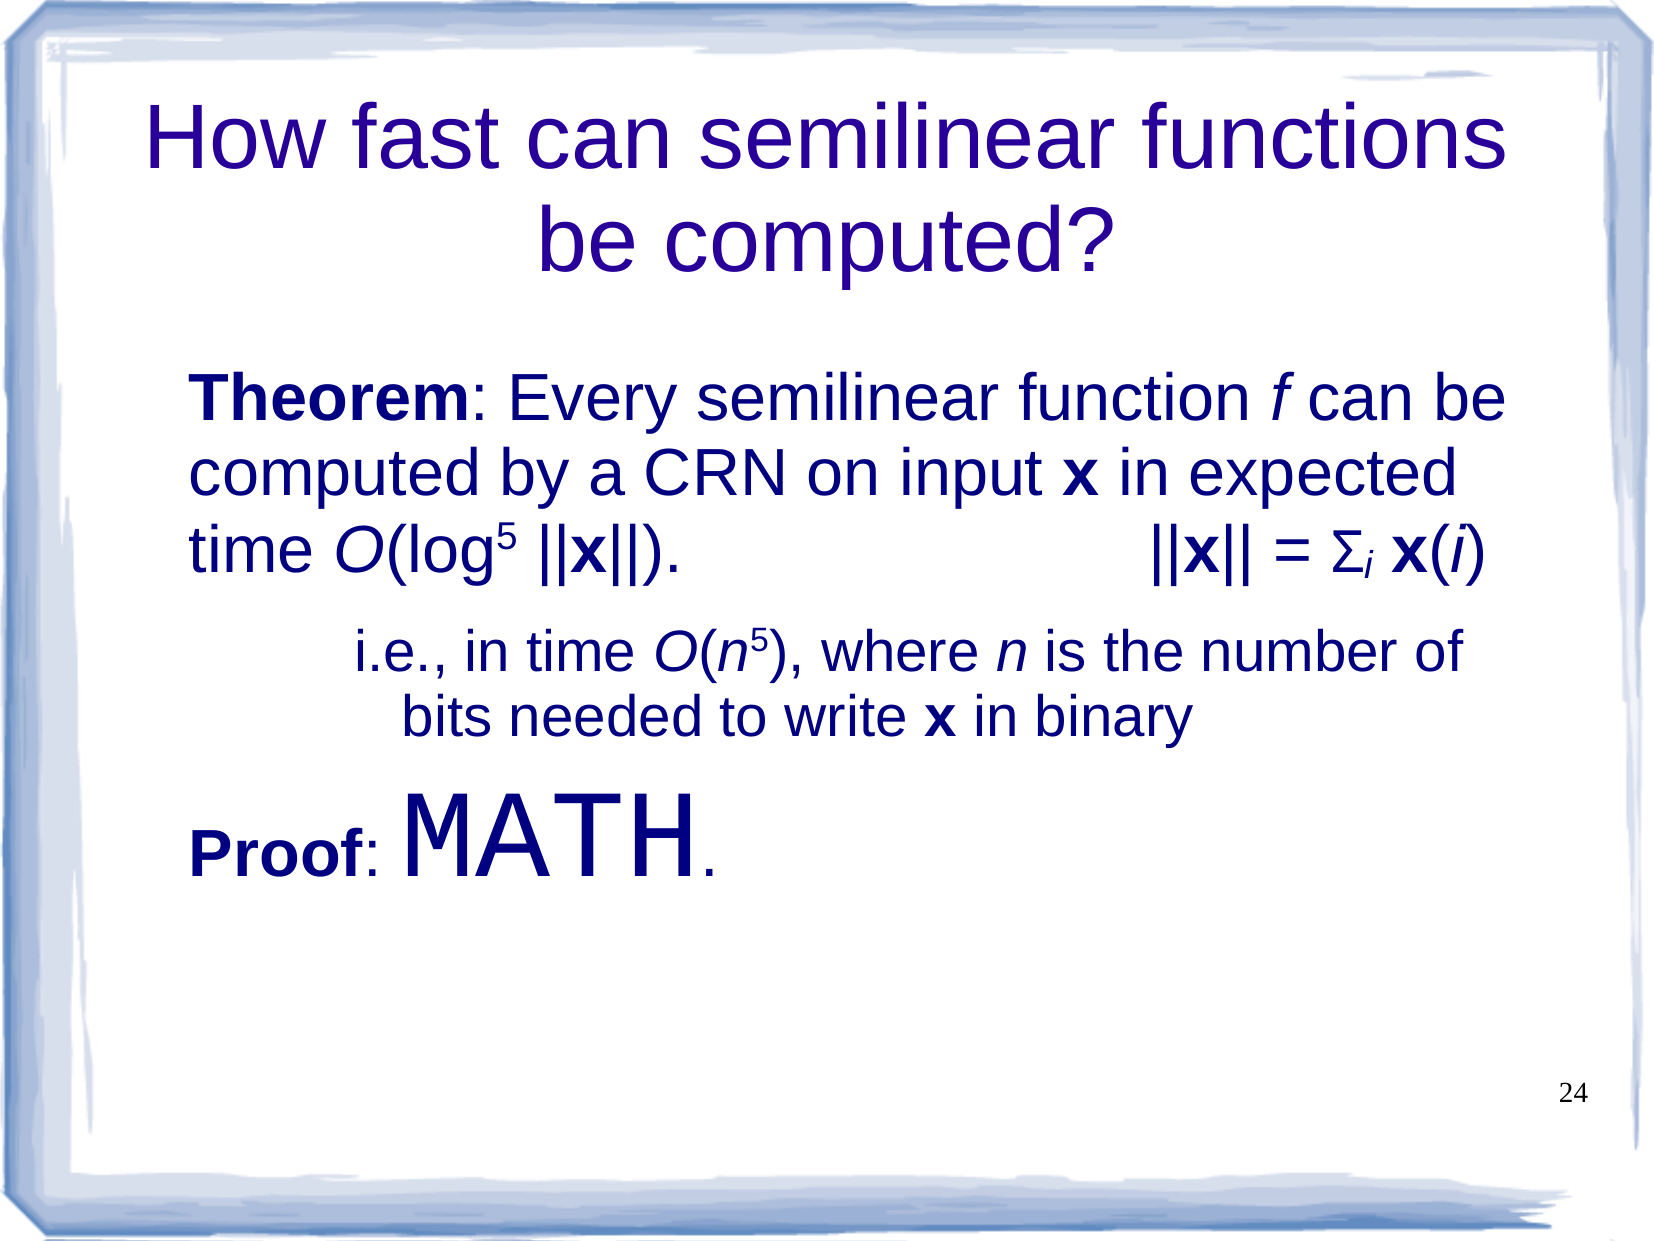

# How fast can semilinear functions be computed?
Theorem: Every semilinear function f can be computed by a CRN on input x in expected time O(log5 ||x||).					 ||x|| = Σi x(i)
i.e., in time O(n5), where n is the number of bits needed to write x in binary
Proof: MATH.
24